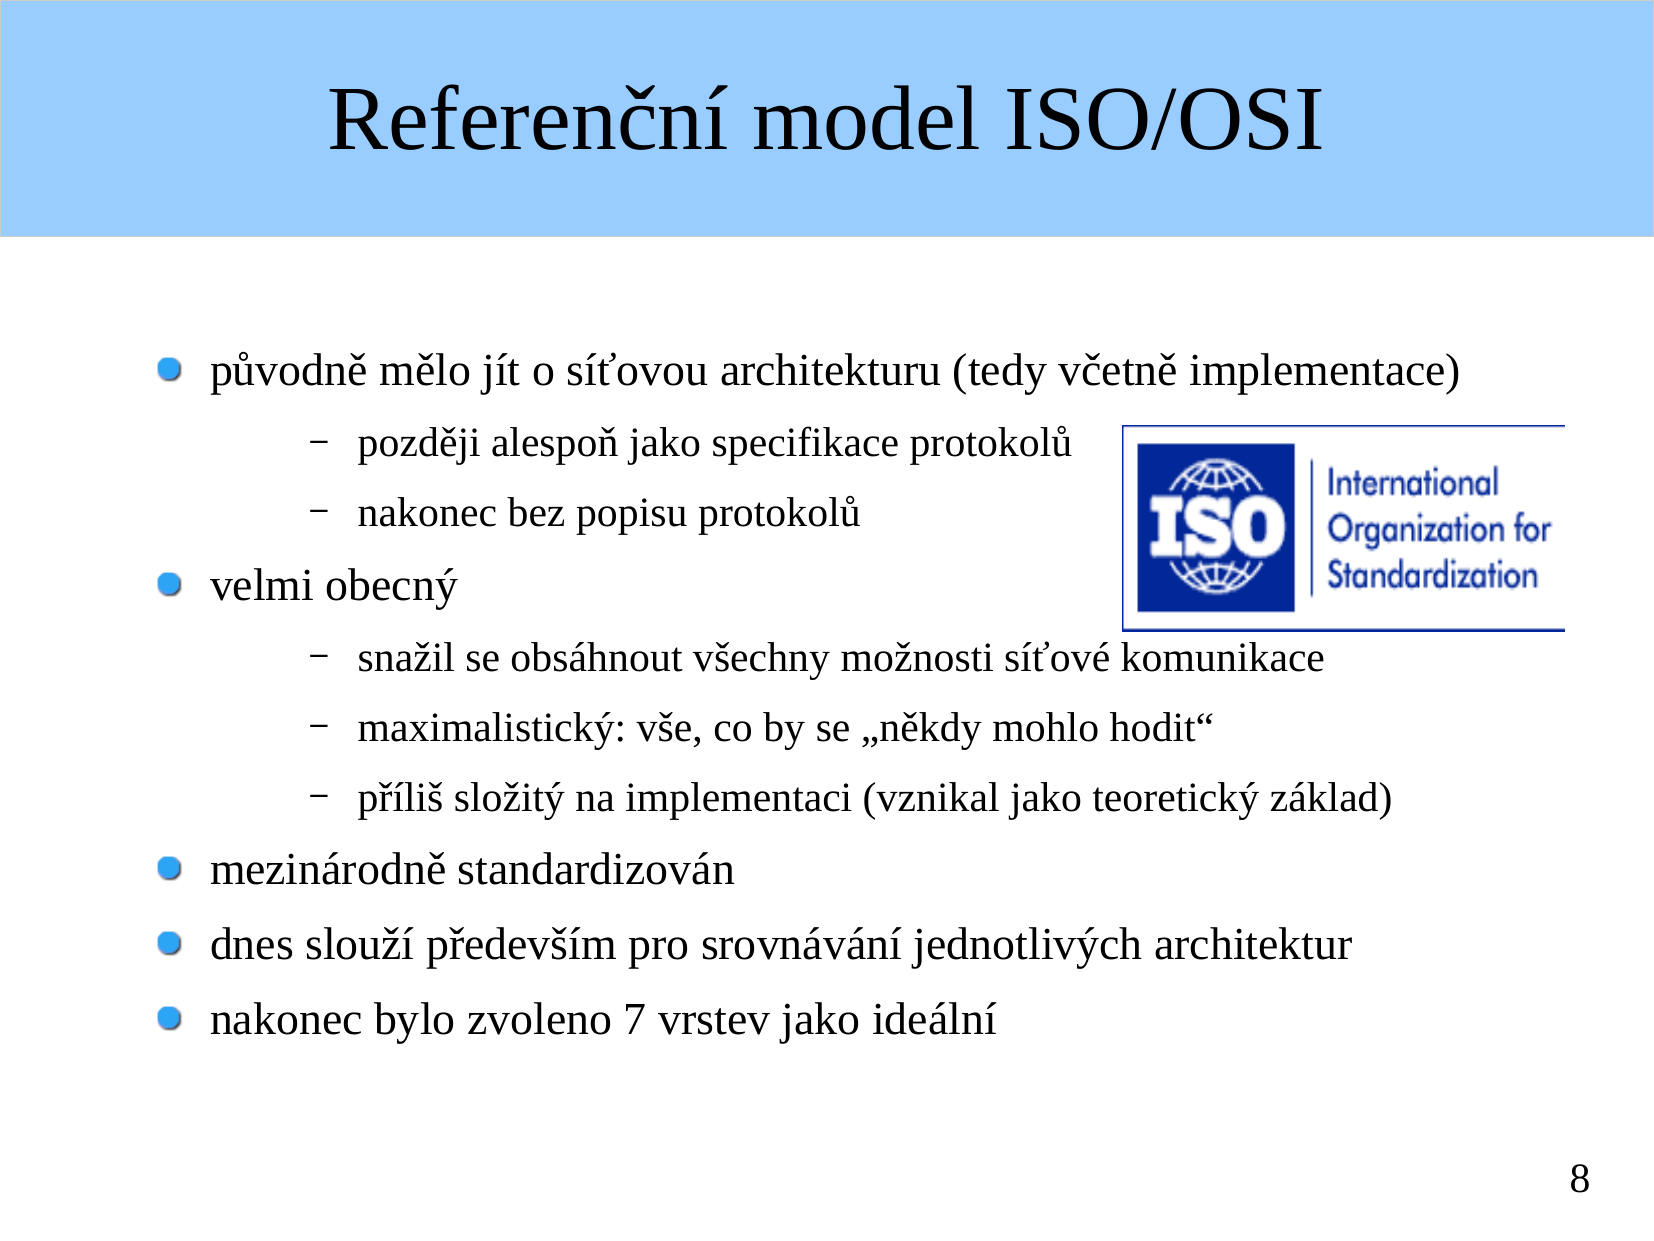

# Referenční model ISO/OSI
původně mělo jít o síťovou architekturu (tedy včetně implementace)
později alespoň jako specifikace protokolů
nakonec bez popisu protokolů
velmi obecný
snažil se obsáhnout všechny možnosti síťové komunikace
maximalistický: vše, co by se „někdy mohlo hodit“
příliš složitý na implementaci (vznikal jako teoretický základ)
mezinárodně standardizován
dnes slouží především pro srovnávání jednotlivých architektur
nakonec bylo zvoleno 7 vrstev jako ideální